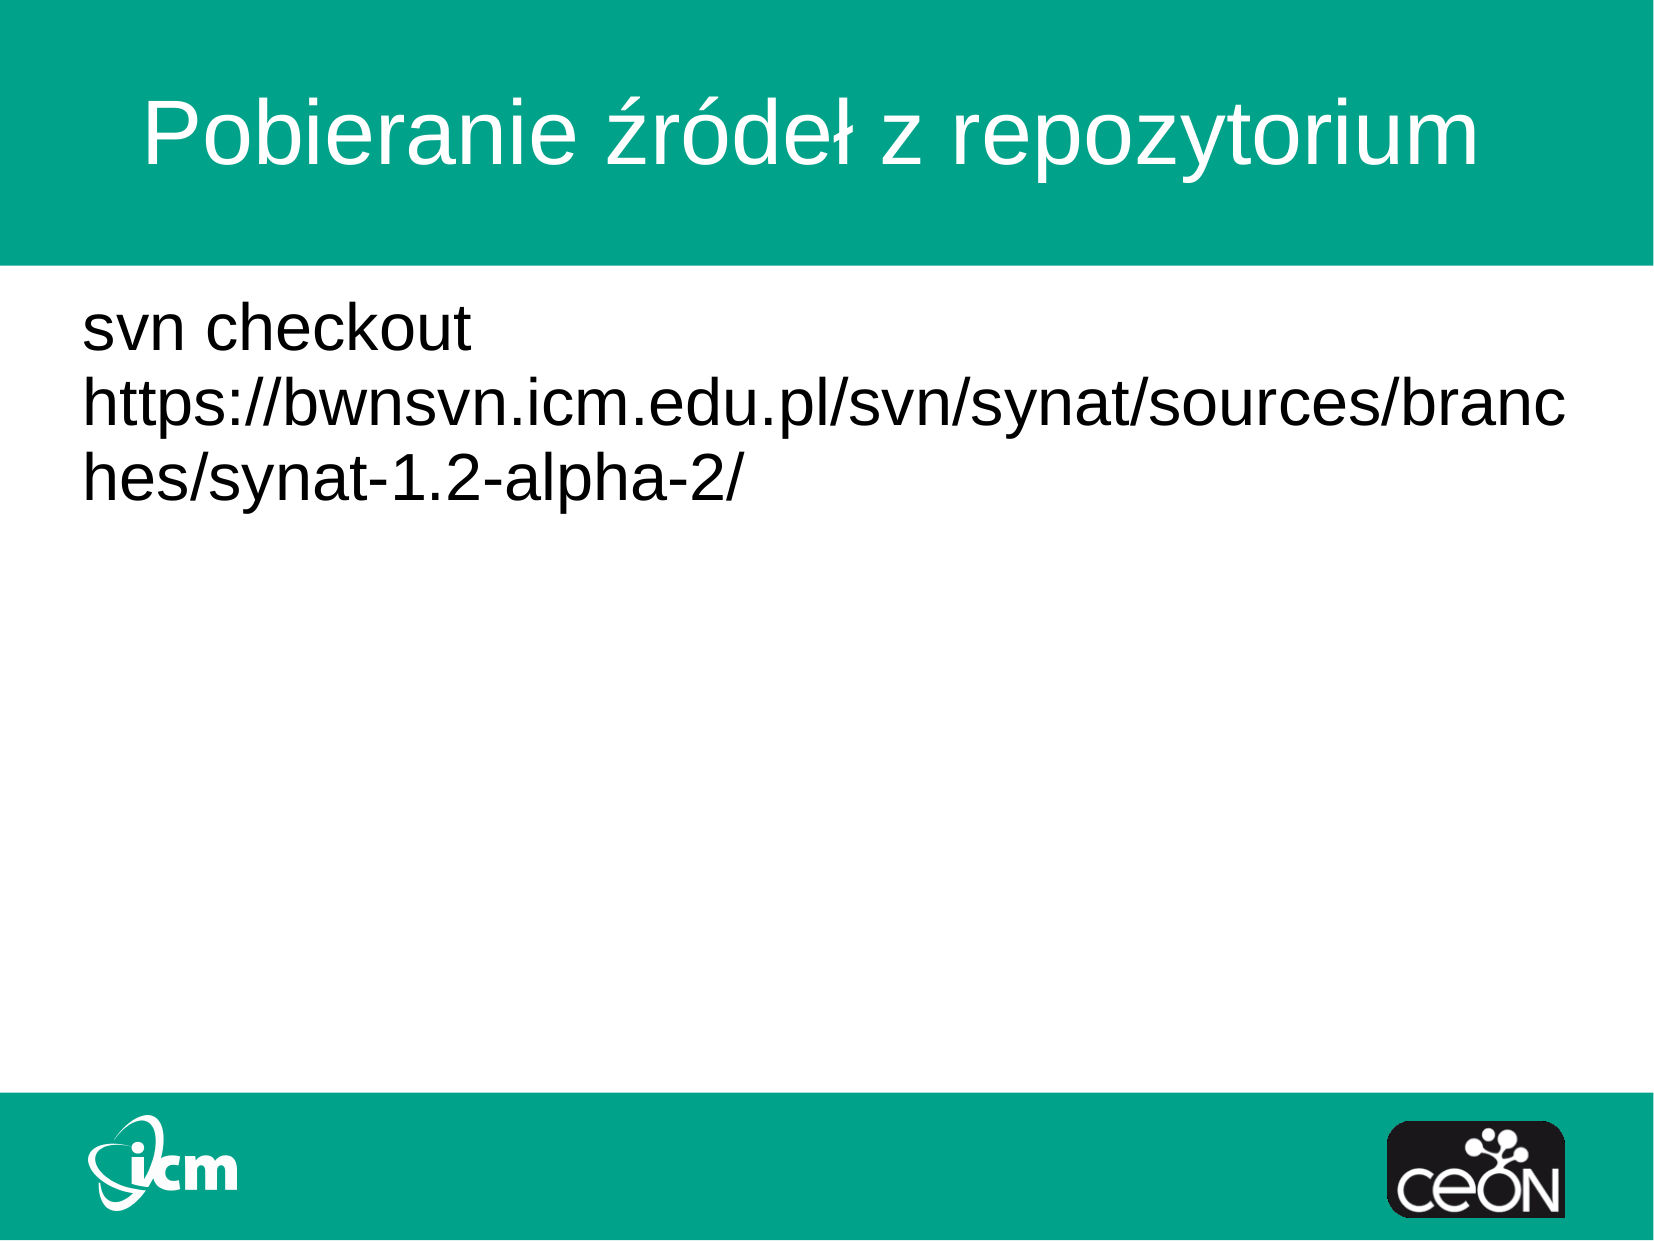

# Pobieranie źródeł z repozytorium
svn checkout https://bwnsvn.icm.edu.pl/svn/synat/sources/branches/synat-1.2-alpha-2/